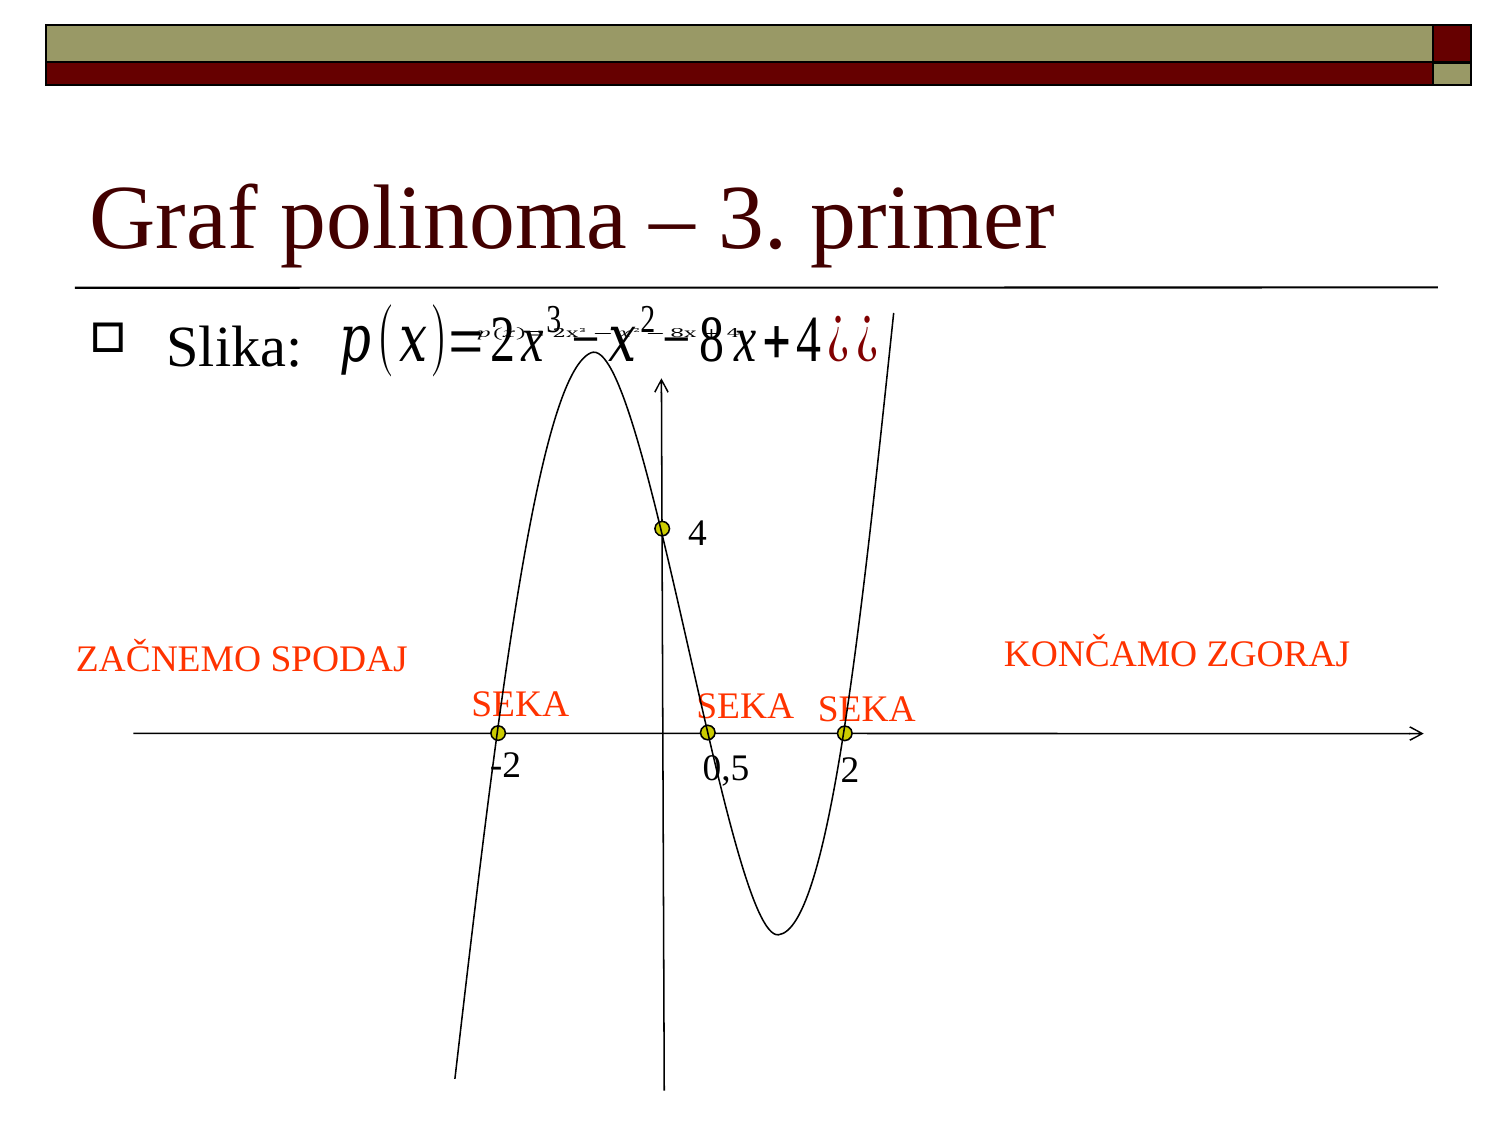

# Graf polinoma – 3. primer
Slika:
4
KONČAMO ZGORAJ
ZAČNEMO SPODAJ
SEKA
SEKA
SEKA
-2
0,5
2